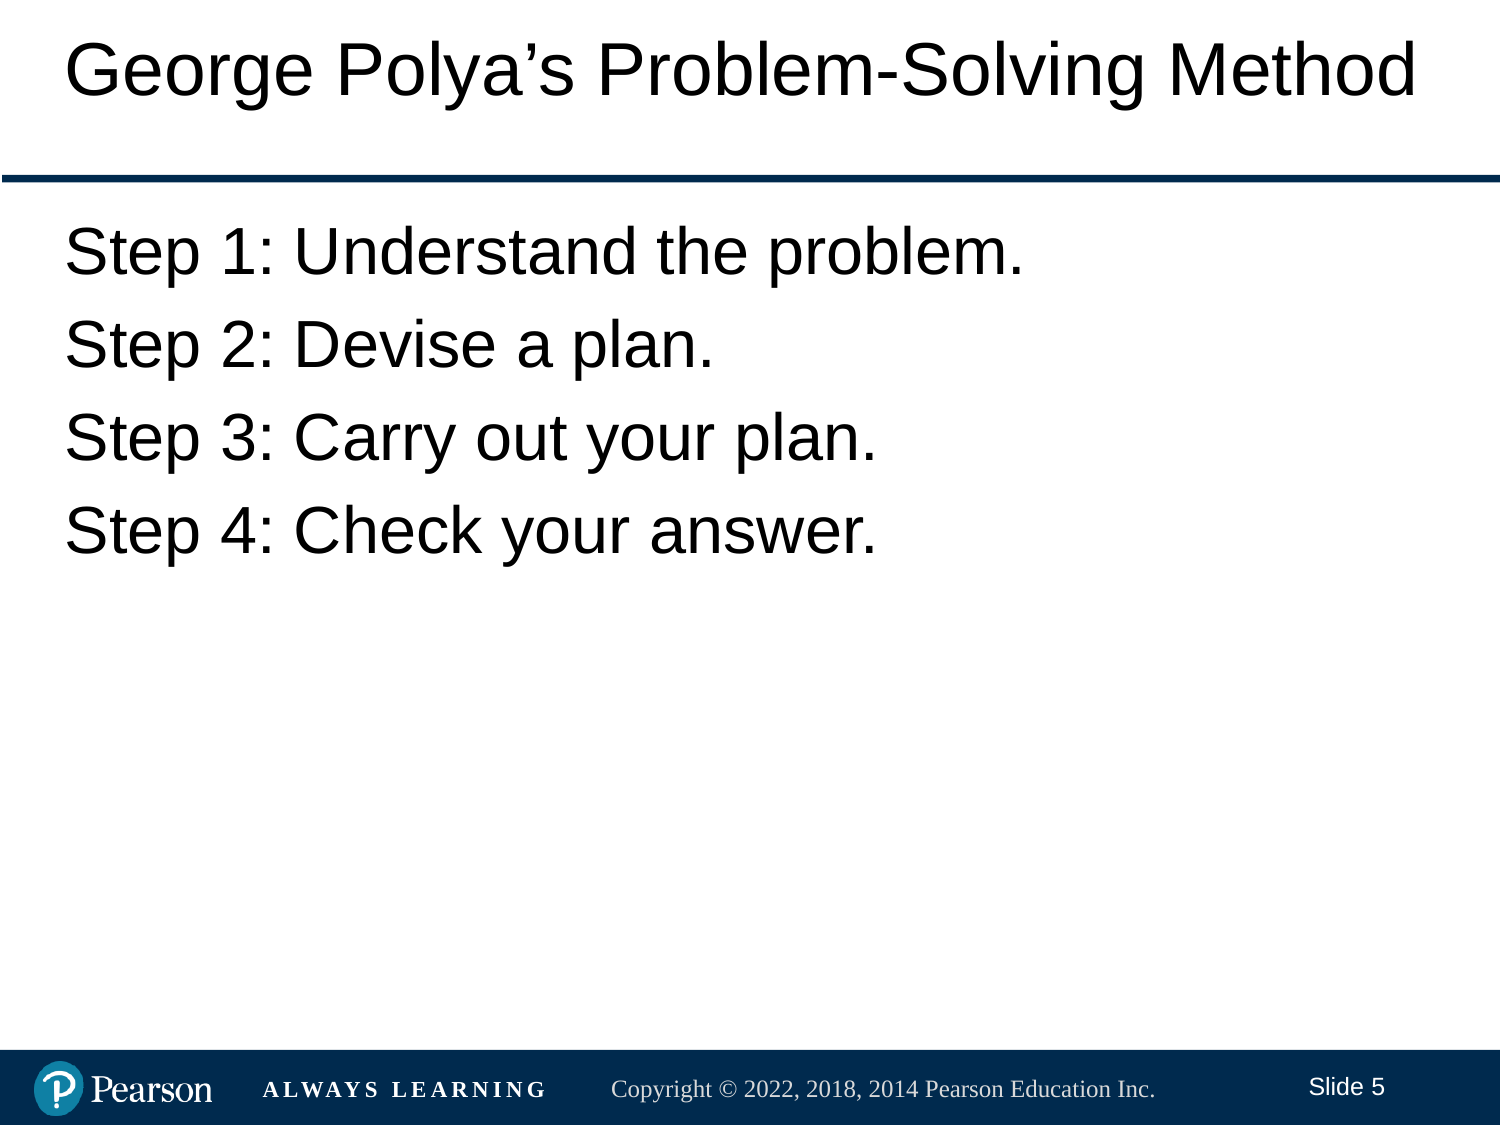

# George Polya’s Problem-Solving Method
Step 1: Understand the problem.
Step 2: Devise a plan.
Step 3: Carry out your plan.
Step 4: Check your answer.